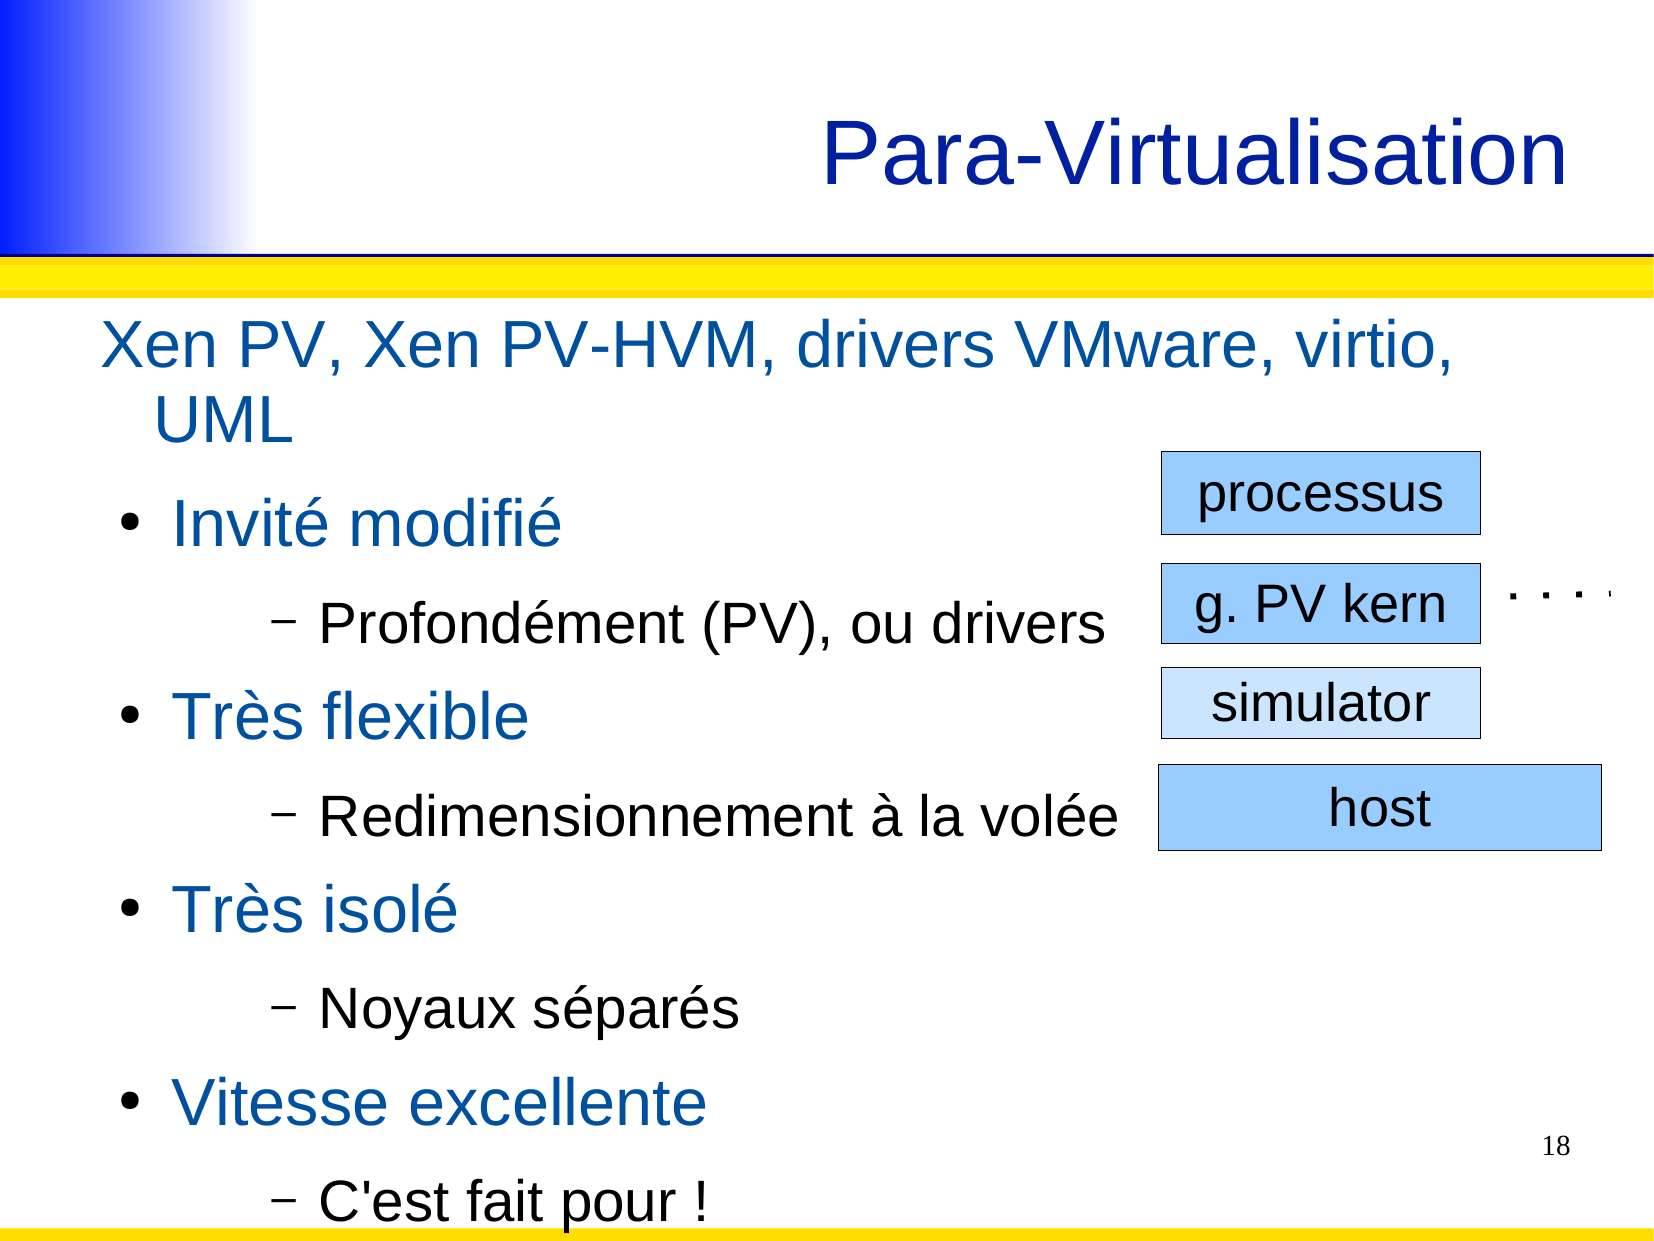

# Para-Virtualisation
Xen PV, Xen PV-HVM, drivers VMware, virtio, UML
Invité modifié
Profondément (PV), ou drivers
Très flexible
Redimensionnement à la volée
Très isolé
Noyaux séparés
Vitesse excellente
C'est fait pour !
processus
g. PV kern
simulator
host
18